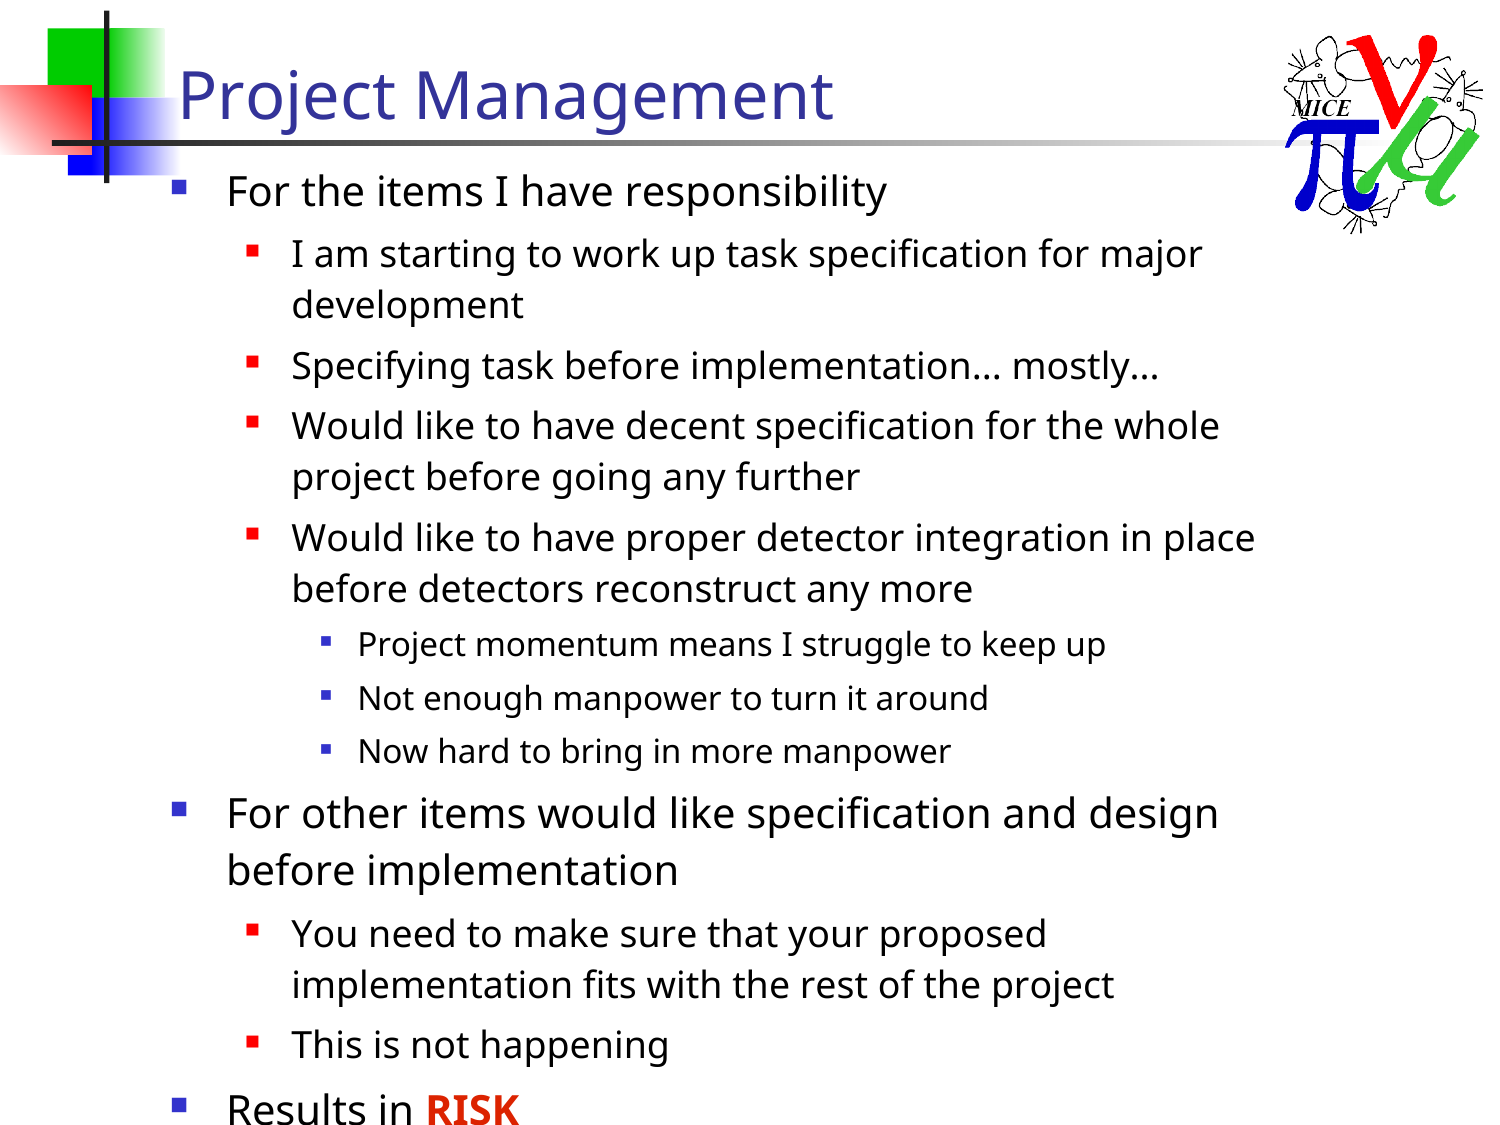

# Project Management
For the items I have responsibility
I am starting to work up task specification for major development
Specifying task before implementation... mostly...
Would like to have decent specification for the whole project before going any further
Would like to have proper detector integration in place before detectors reconstruct any more
Project momentum means I struggle to keep up
Not enough manpower to turn it around
Now hard to bring in more manpower
For other items would like specification and design before implementation
You need to make sure that your proposed implementation fits with the rest of the project
This is not happening
Results in RISK
Results in REFACTORING